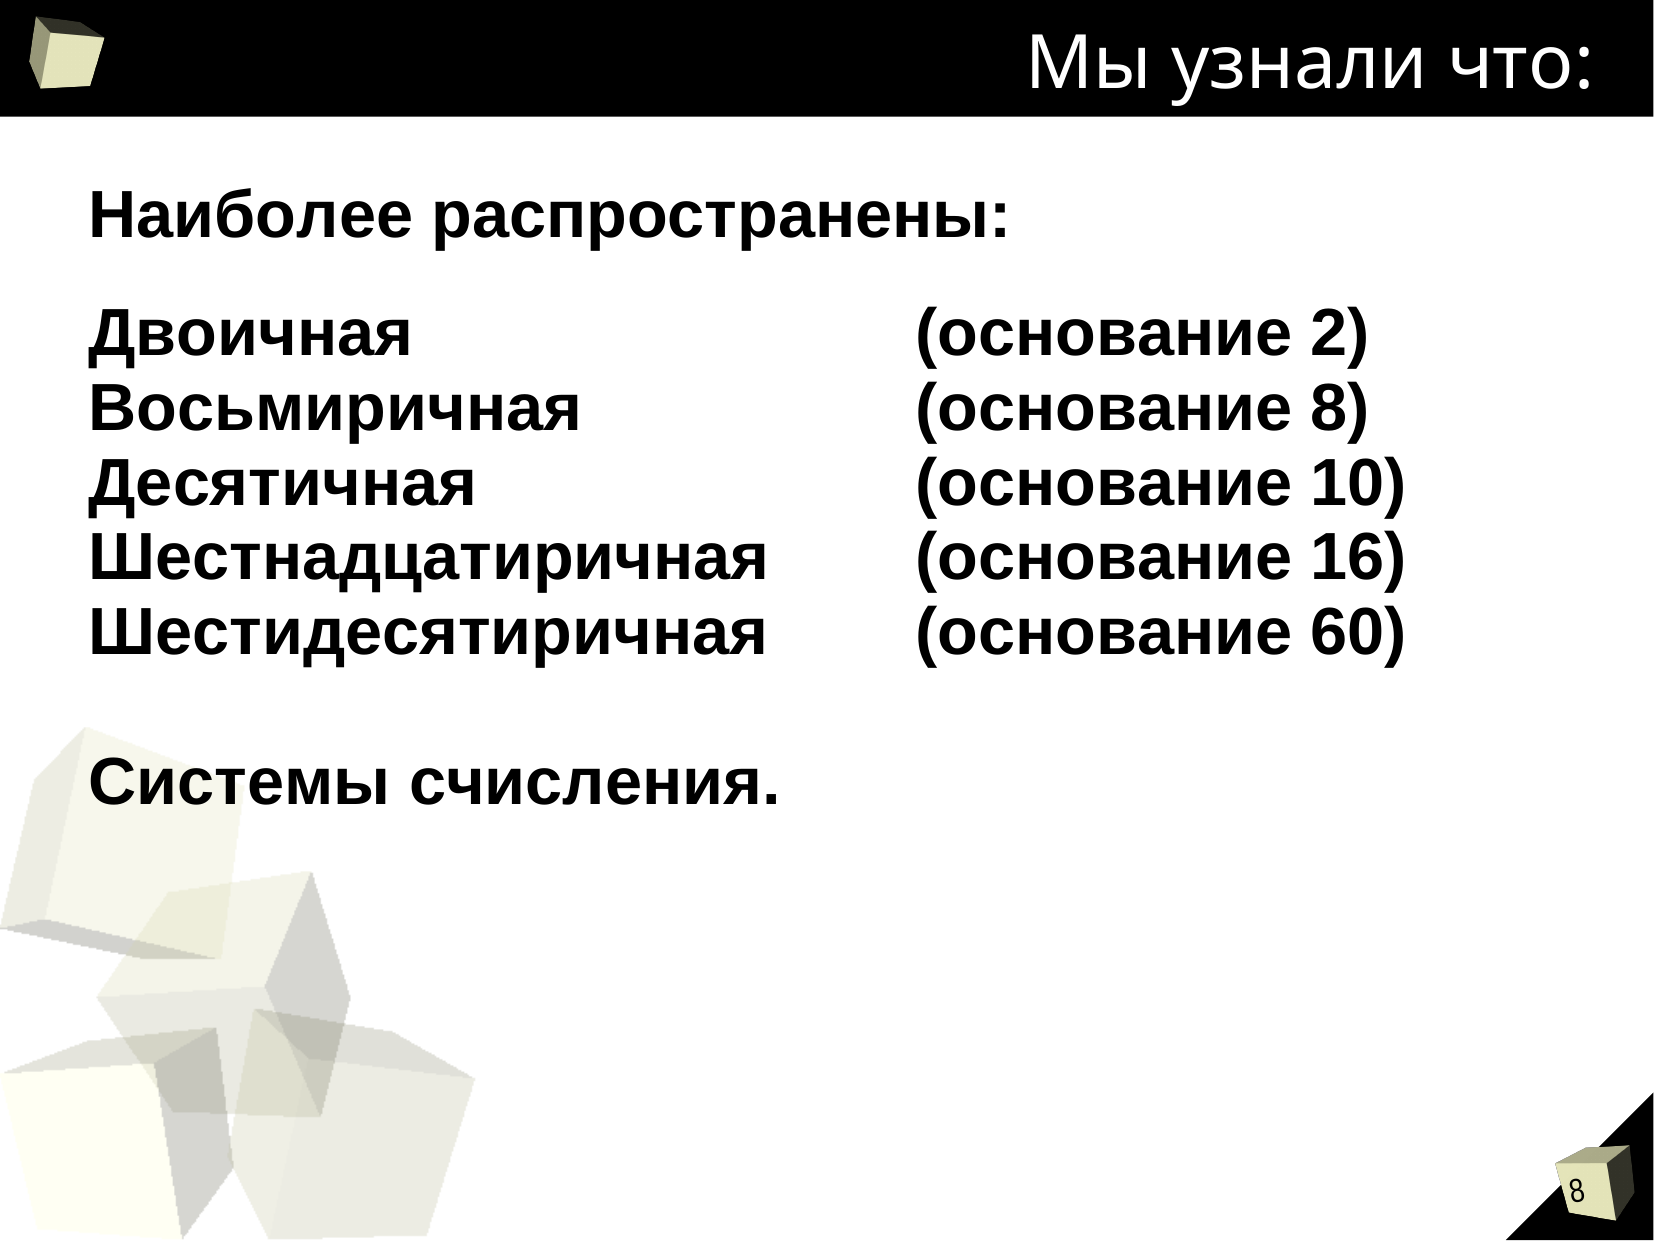

# Мы узнали что:
Наиболее распространены:
Двоичная 				(основание 2)
Восьмиричная 			(основание 8)
Десятичная 				(основание 10)
Шестнадцатиричная 		(основание 16)
Шестидесятиричная 		(основание 60)
Системы счисления.